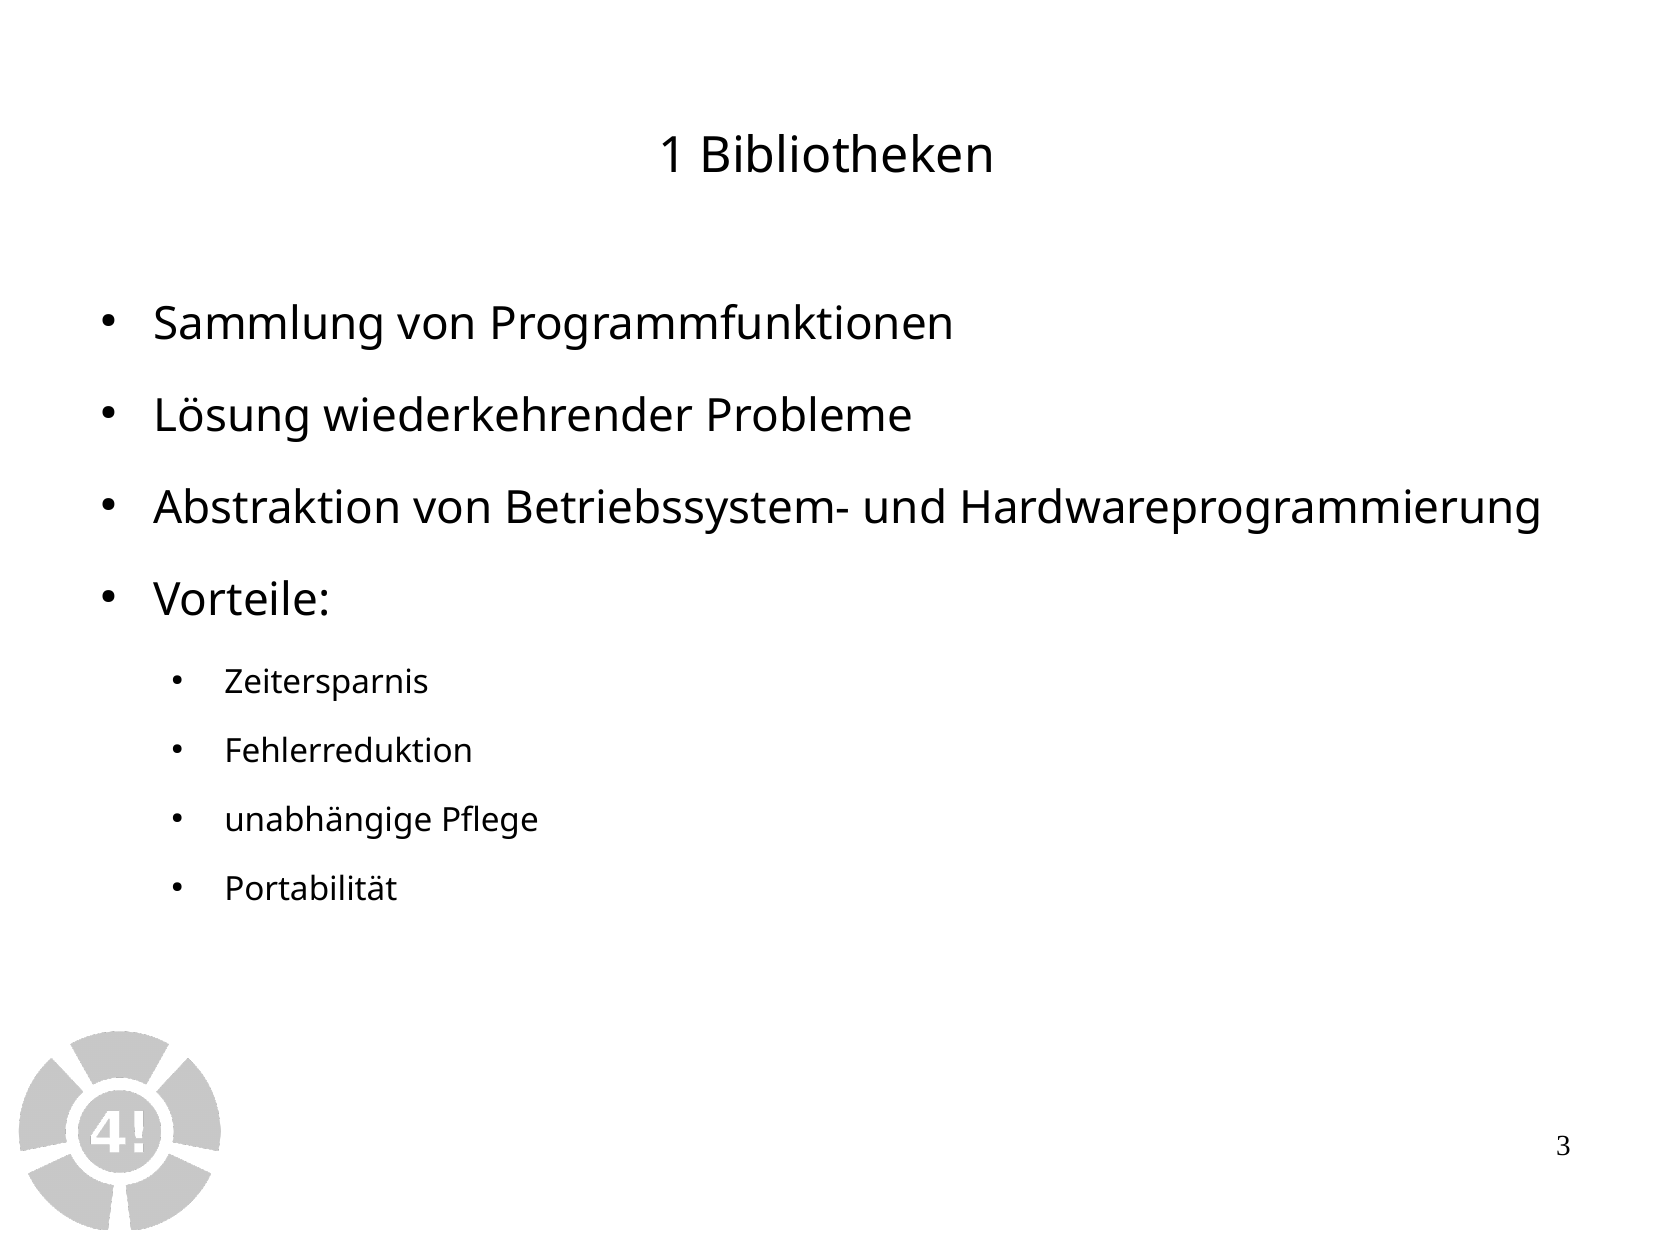

# 1 Bibliotheken
Sammlung von Programmfunktionen
Lösung wiederkehrender Probleme
Abstraktion von Betriebssystem- und Hardwareprogrammierung
Vorteile:
Zeitersparnis
Fehlerreduktion
unabhängige Pflege
Portabilität
3